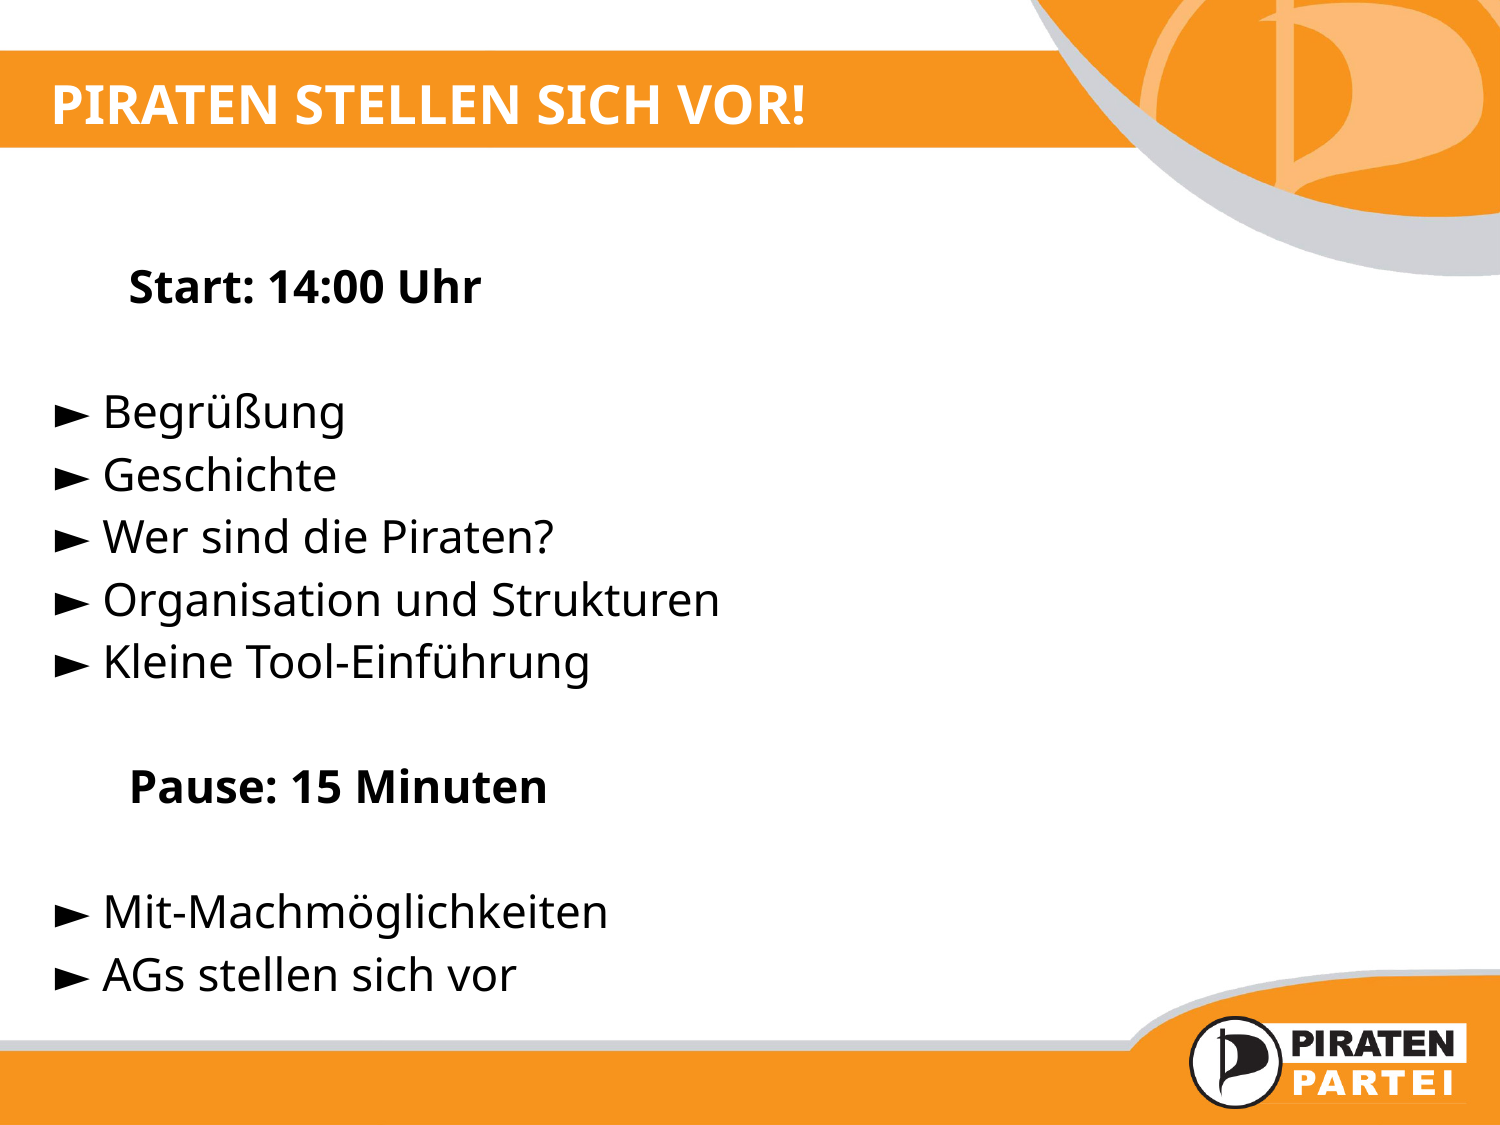

PIRATEN STELLEN SICH VOR!
	Start: 14:00 Uhr
► Begrüßung
► Geschichte
► Wer sind die Piraten?
► Organisation und Strukturen
► Kleine Tool-Einführung
	Pause: 15 Minuten
► Mit-Machmöglichkeiten
► AGs stellen sich vor